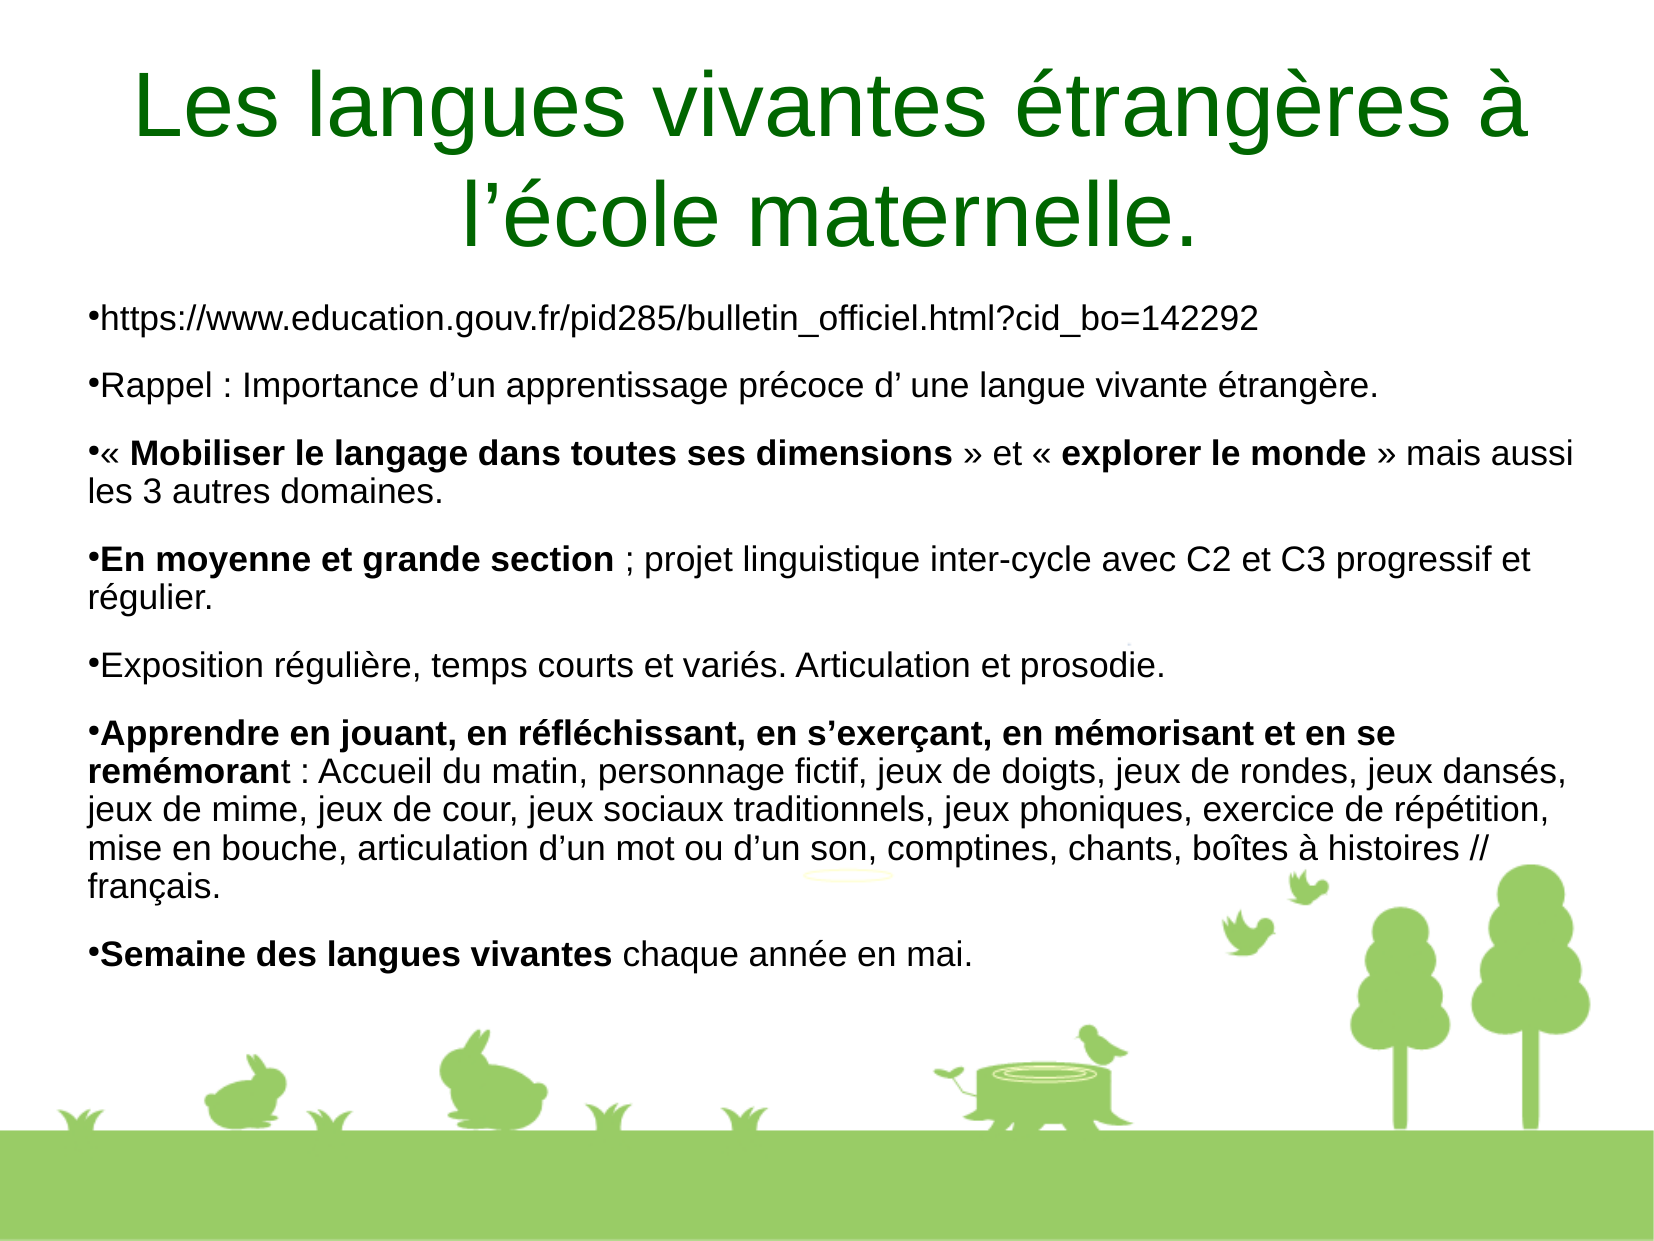

# Les langues vivantes étrangères à l’école maternelle.
https://www.education.gouv.fr/pid285/bulletin_officiel.html?cid_bo=142292
Rappel : Importance d’un apprentissage précoce d’ une langue vivante étrangère.
« Mobiliser le langage dans toutes ses dimensions » et « explorer le monde » mais aussi les 3 autres domaines.
En moyenne et grande section ; projet linguistique inter-cycle avec C2 et C3 progressif et régulier.
Exposition régulière, temps courts et variés. Articulation et prosodie.
Apprendre en jouant, en réfléchissant, en s’exerçant, en mémorisant et en se remémorant : Accueil du matin, personnage fictif, jeux de doigts, jeux de rondes, jeux dansés, jeux de mime, jeux de cour, jeux sociaux traditionnels, jeux phoniques, exercice de répétition, mise en bouche, articulation d’un mot ou d’un son, comptines, chants, boîtes à histoires // français.
Semaine des langues vivantes chaque année en mai.